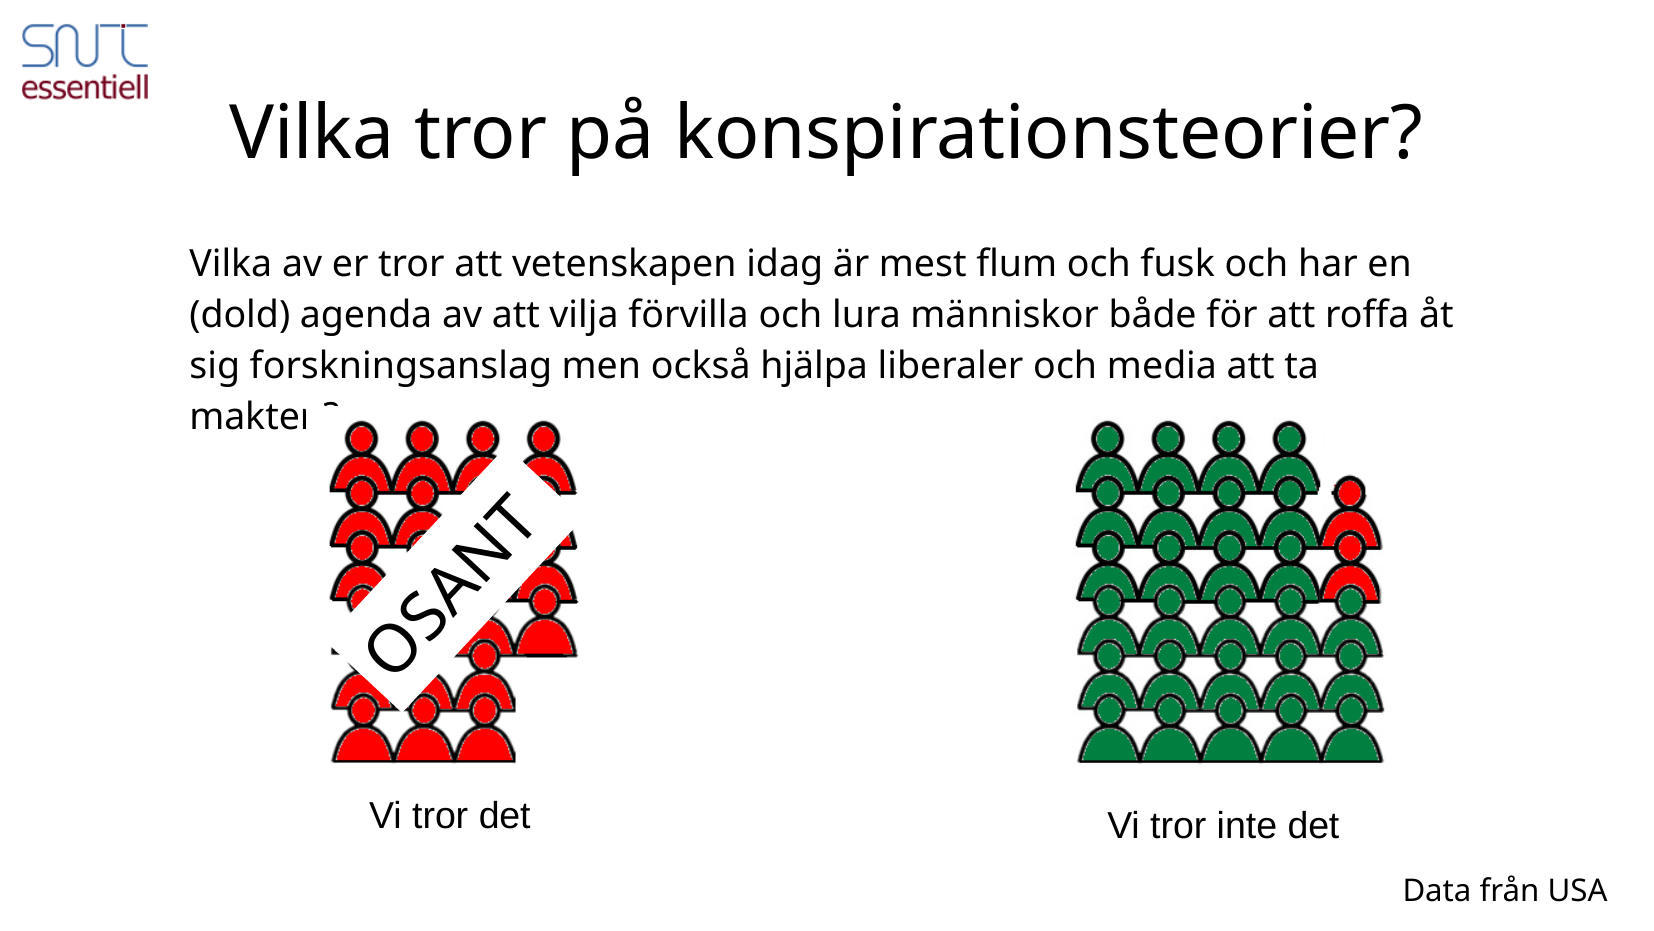

# Vilka tror på konspirationsteorier?
Vilka av er tror att vetenskapen idag är mest flum och fusk och har en (dold) agenda av att vilja förvilla och lura människor både för att roffa åt sig forskningsanslag men också hjälpa liberaler och media att ta makten?
OSANT
Vi tror det
Vi tror inte det
Data från USA